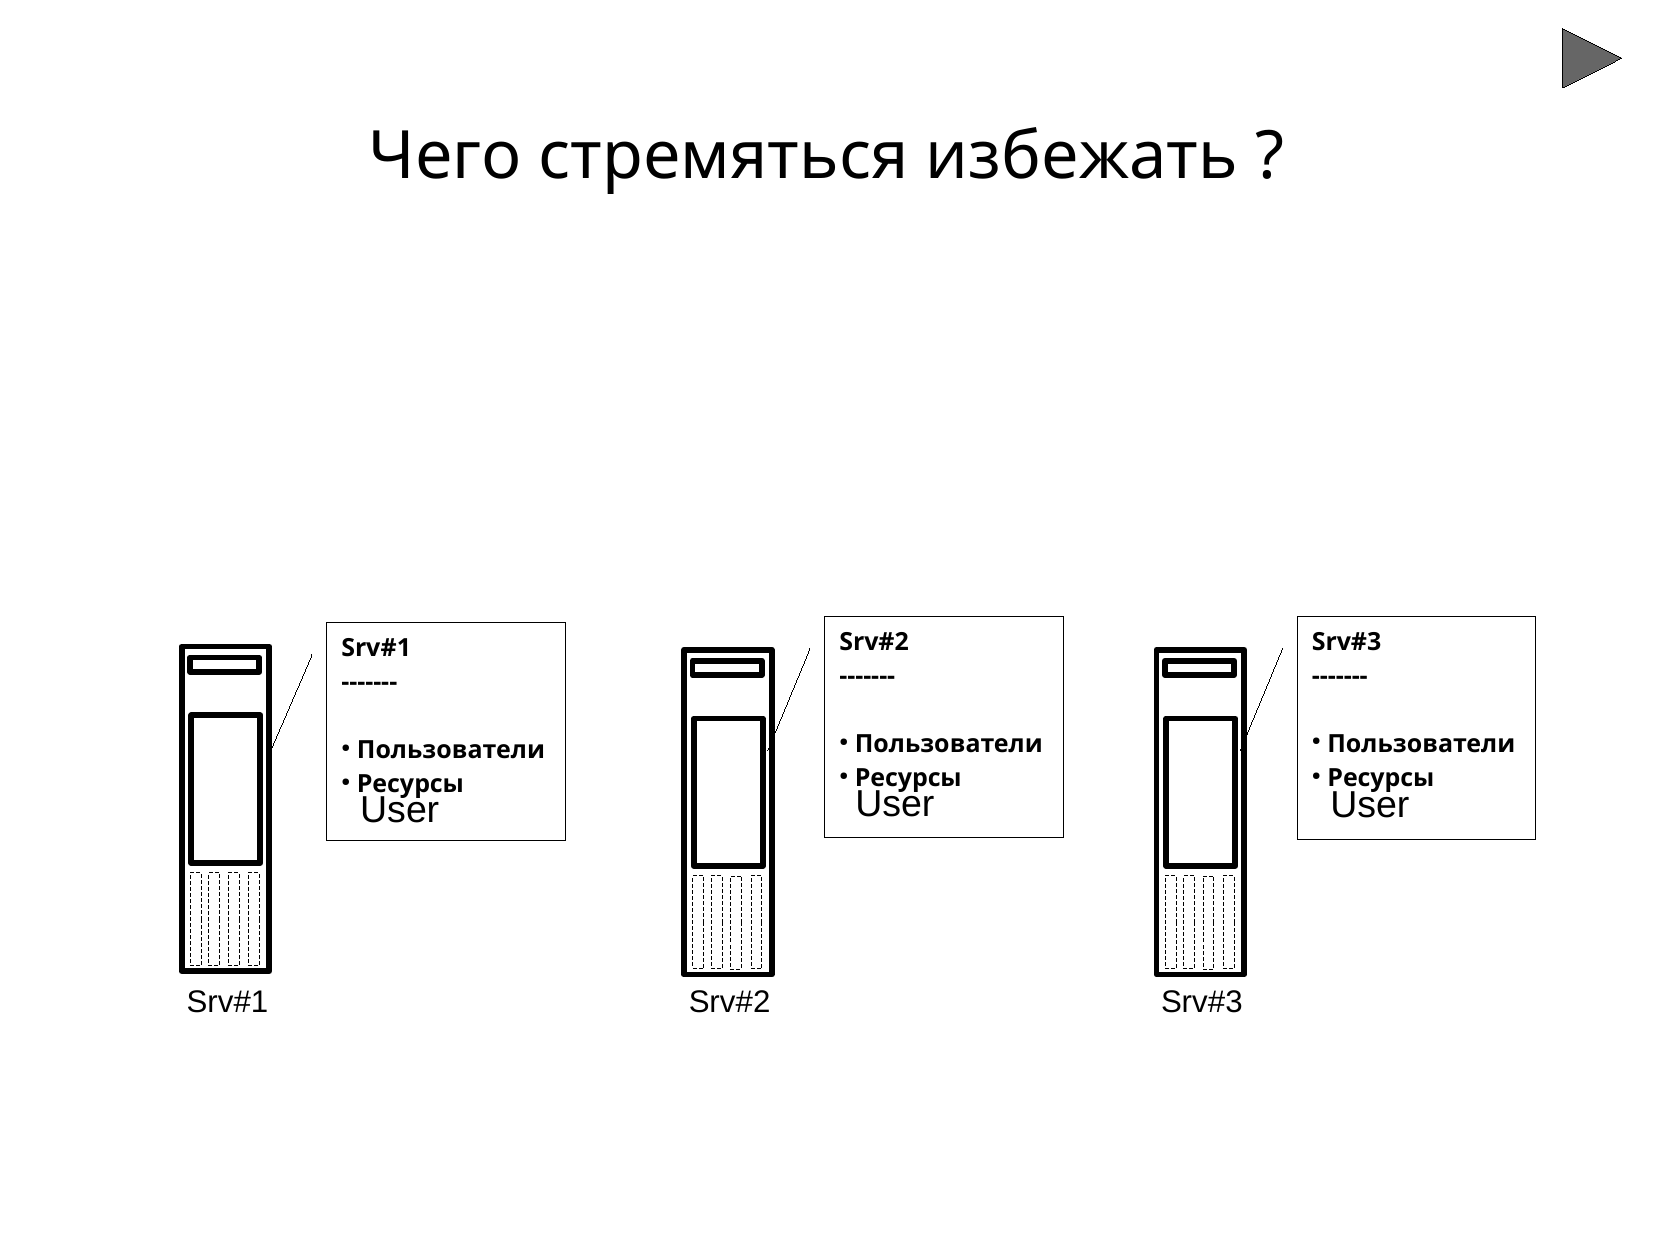

Чего стремяться избежать ?
#
Srv#2
-------
 Пользователи
 Ресурсы
Srv#3
-------
 Пользователи
 Ресурсы
Srv#1
-------
 Пользователи
 Ресурсы
Srv#1
Srv#2
Srv#3
User
User
User